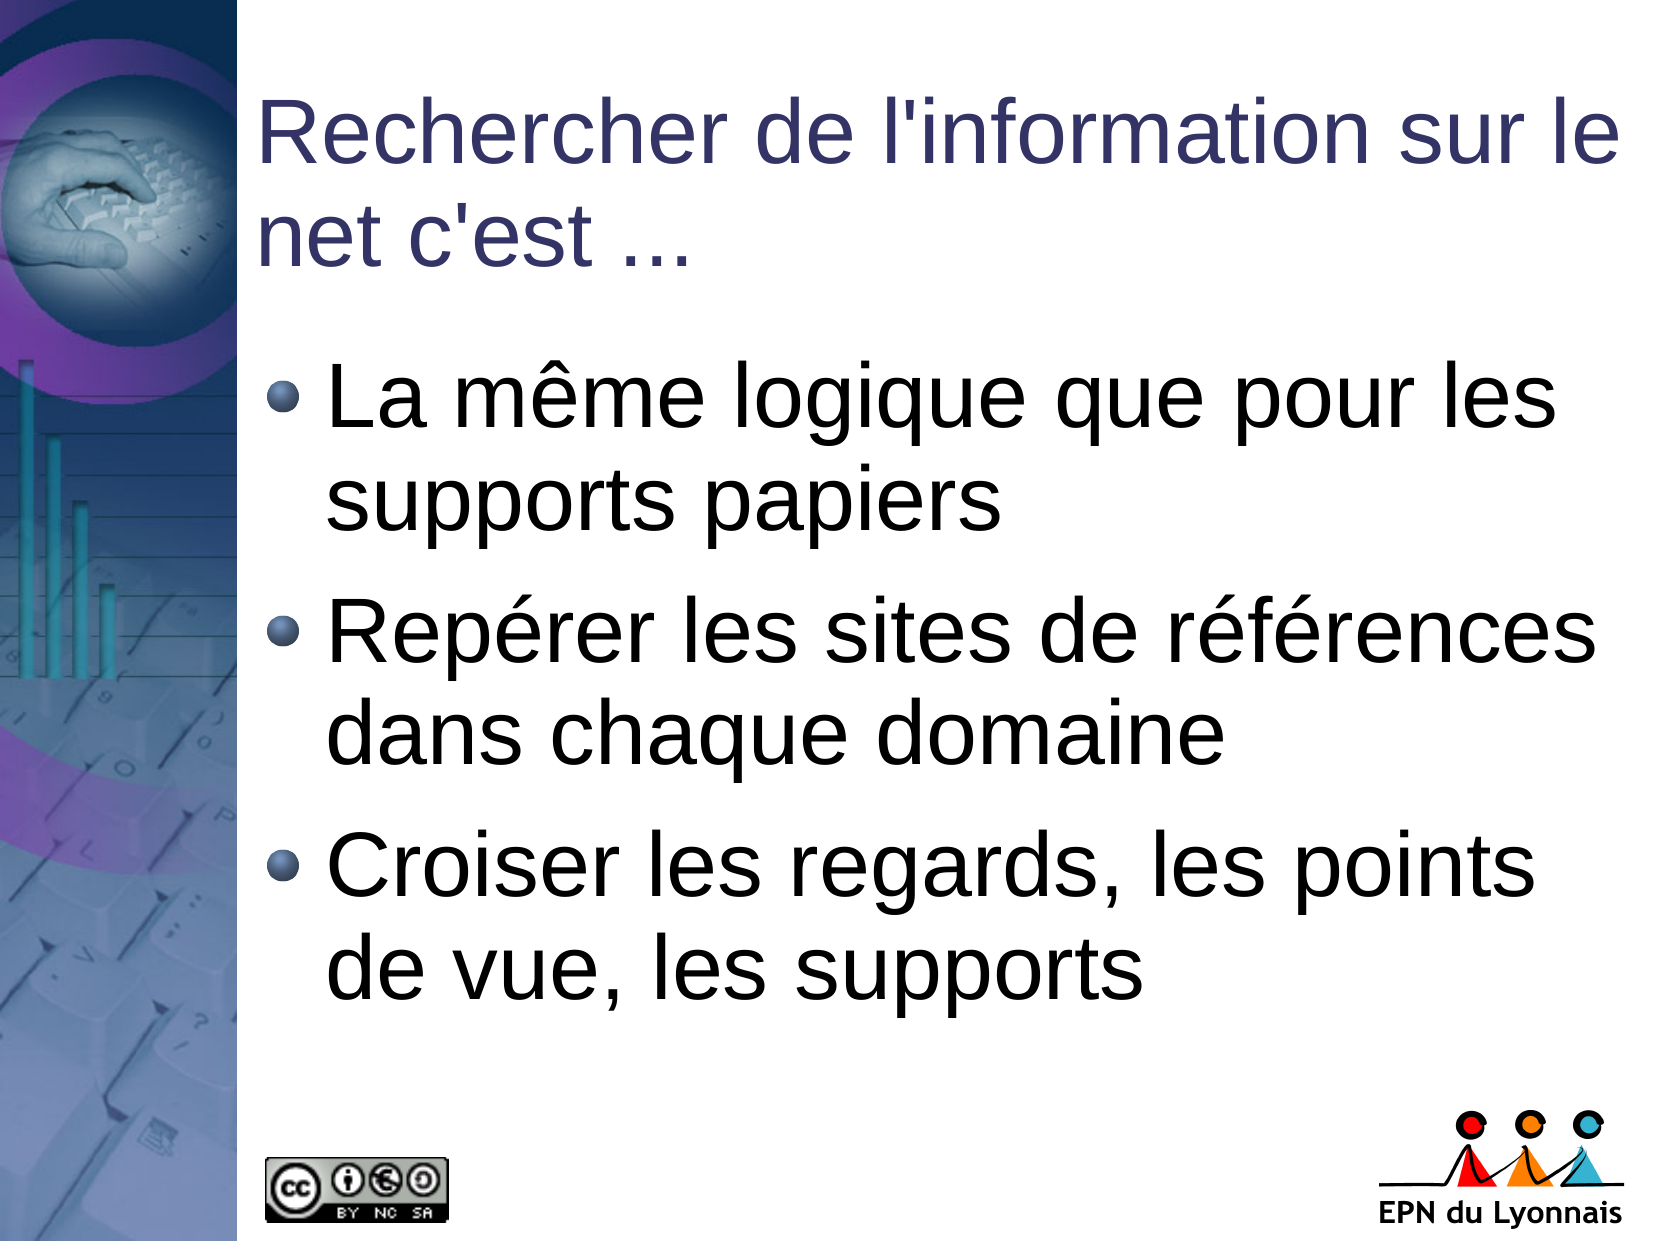

# Rechercher de l'information sur le net c'est ...
La même logique que pour les supports papiers
Repérer les sites de références dans chaque domaine
Croiser les regards, les points de vue, les supports